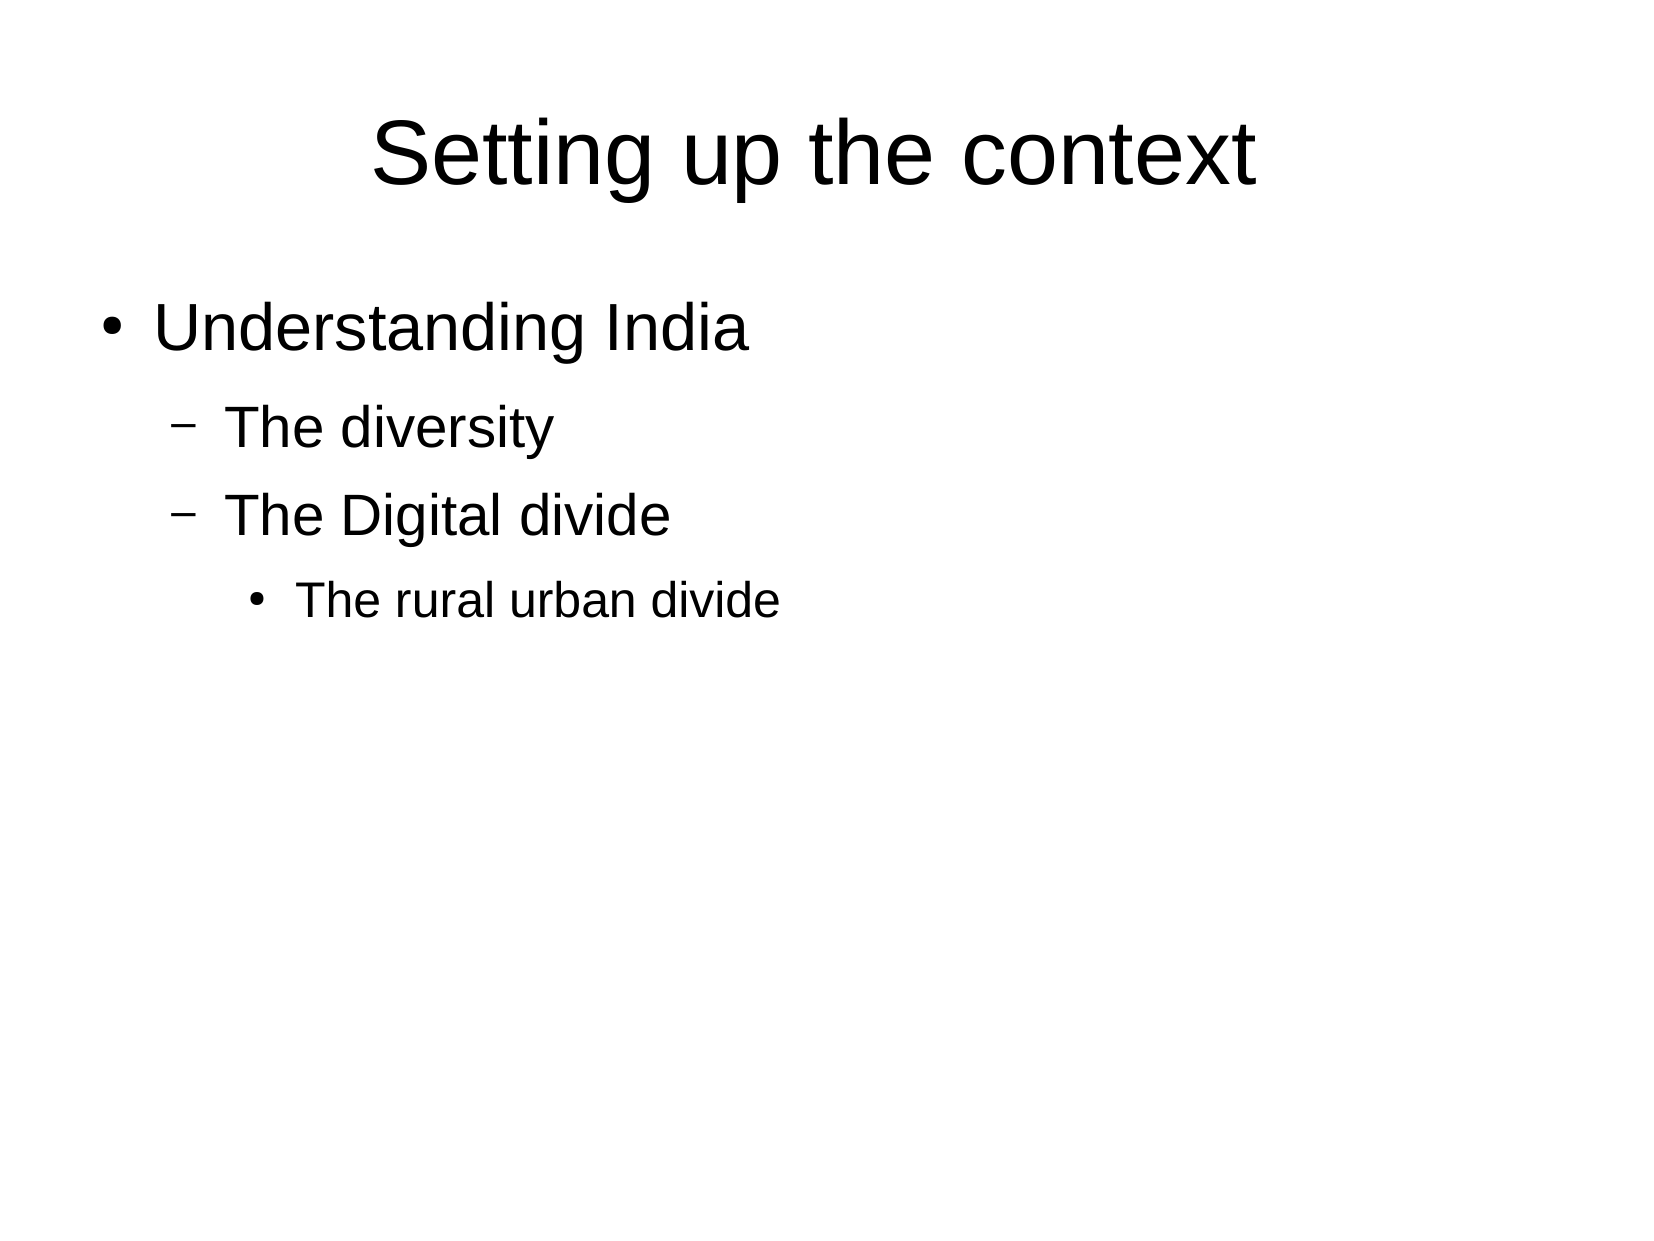

# Setting up the context
Understanding India
The diversity
The Digital divide
The rural urban divide